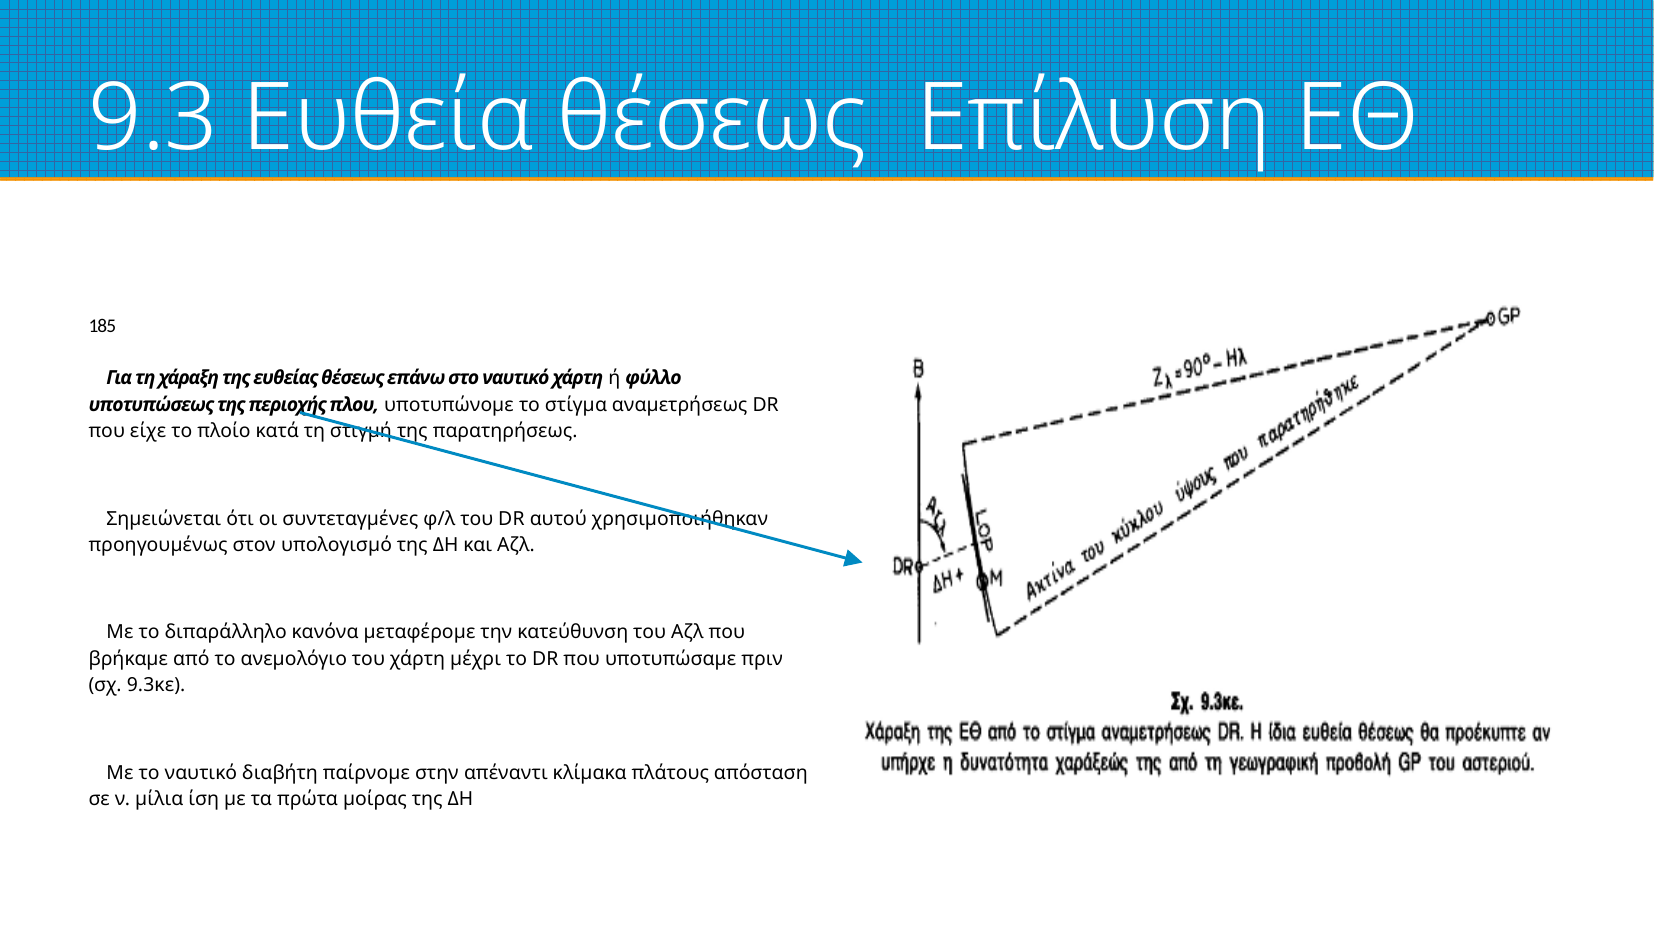

# 9.3 Ευθεία θέσεως Επίλυση ΕΘ
185
Για τη χάραξη της ευθείας θέσεως επάνω στο ναυτικό χάρτη ή φύλλο υποτυπώσεως της περιοχής πλου, υποτυπώνομε το στίγμα αναμετρήσεως DR που είχε το πλοίο κατά τη στιγμή της παρατηρήσεως.
Σημειώνεται ότι οι συντεταγμένες φ/λ του DR αυτού χρησιμοποιήθηκαν προηγουμένως στον υπολογισμό της ΔΗ και Αζλ.
Με το διπαράλληλο κανόνα μεταφέρομε την κατεύθυνση του Αζλ που βρήκαμε από το ανεμολόγιο του χάρτη μέχρι το DR που υποτυπώσαμε πριν (σχ. 9.3κε).
Με το ναυτικό διαβήτη παίρνομε στην απέναντι κλίμακα πλάτους απόσταση σε ν. μίλια ίση με τα πρώτα μοίρας της ΔΗ